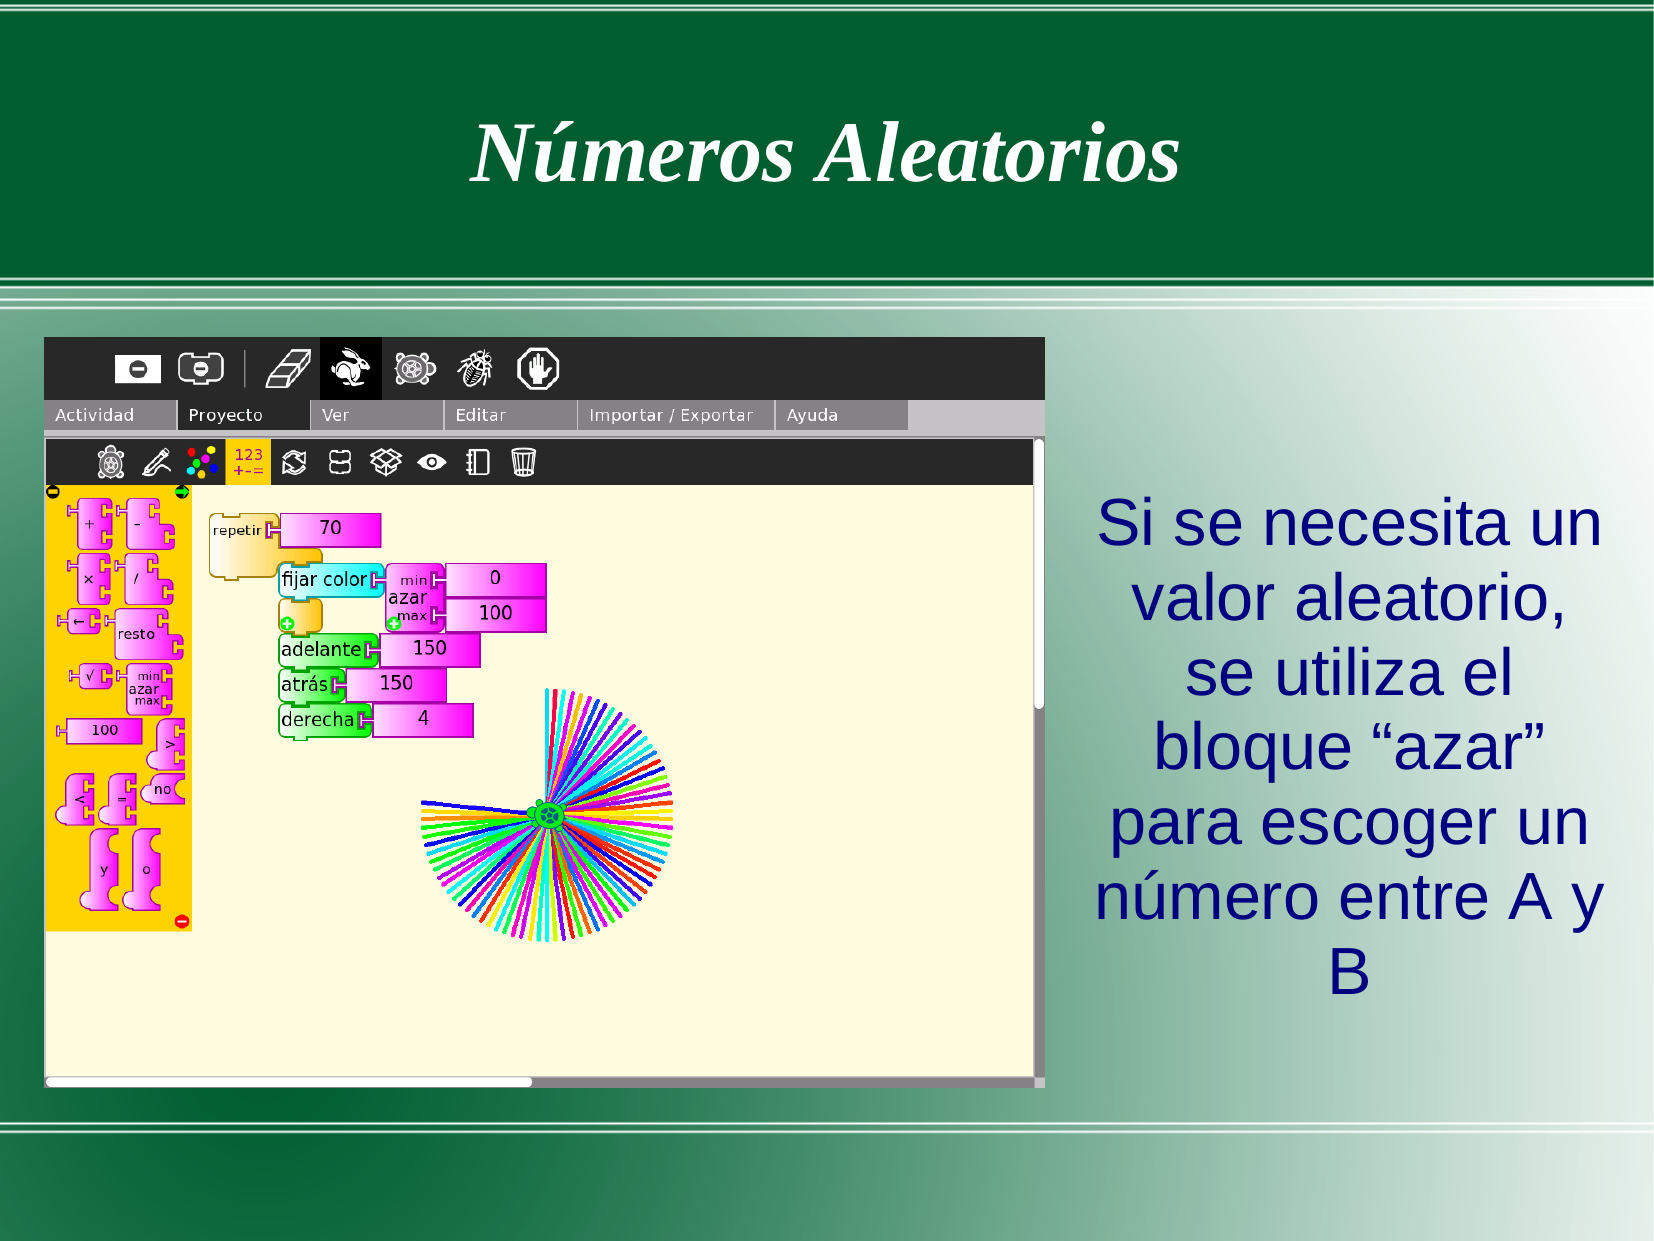

# Números Aleatorios
Si se necesita un valor aleatorio, se utiliza el bloque “azar” para escoger un número entre A y B